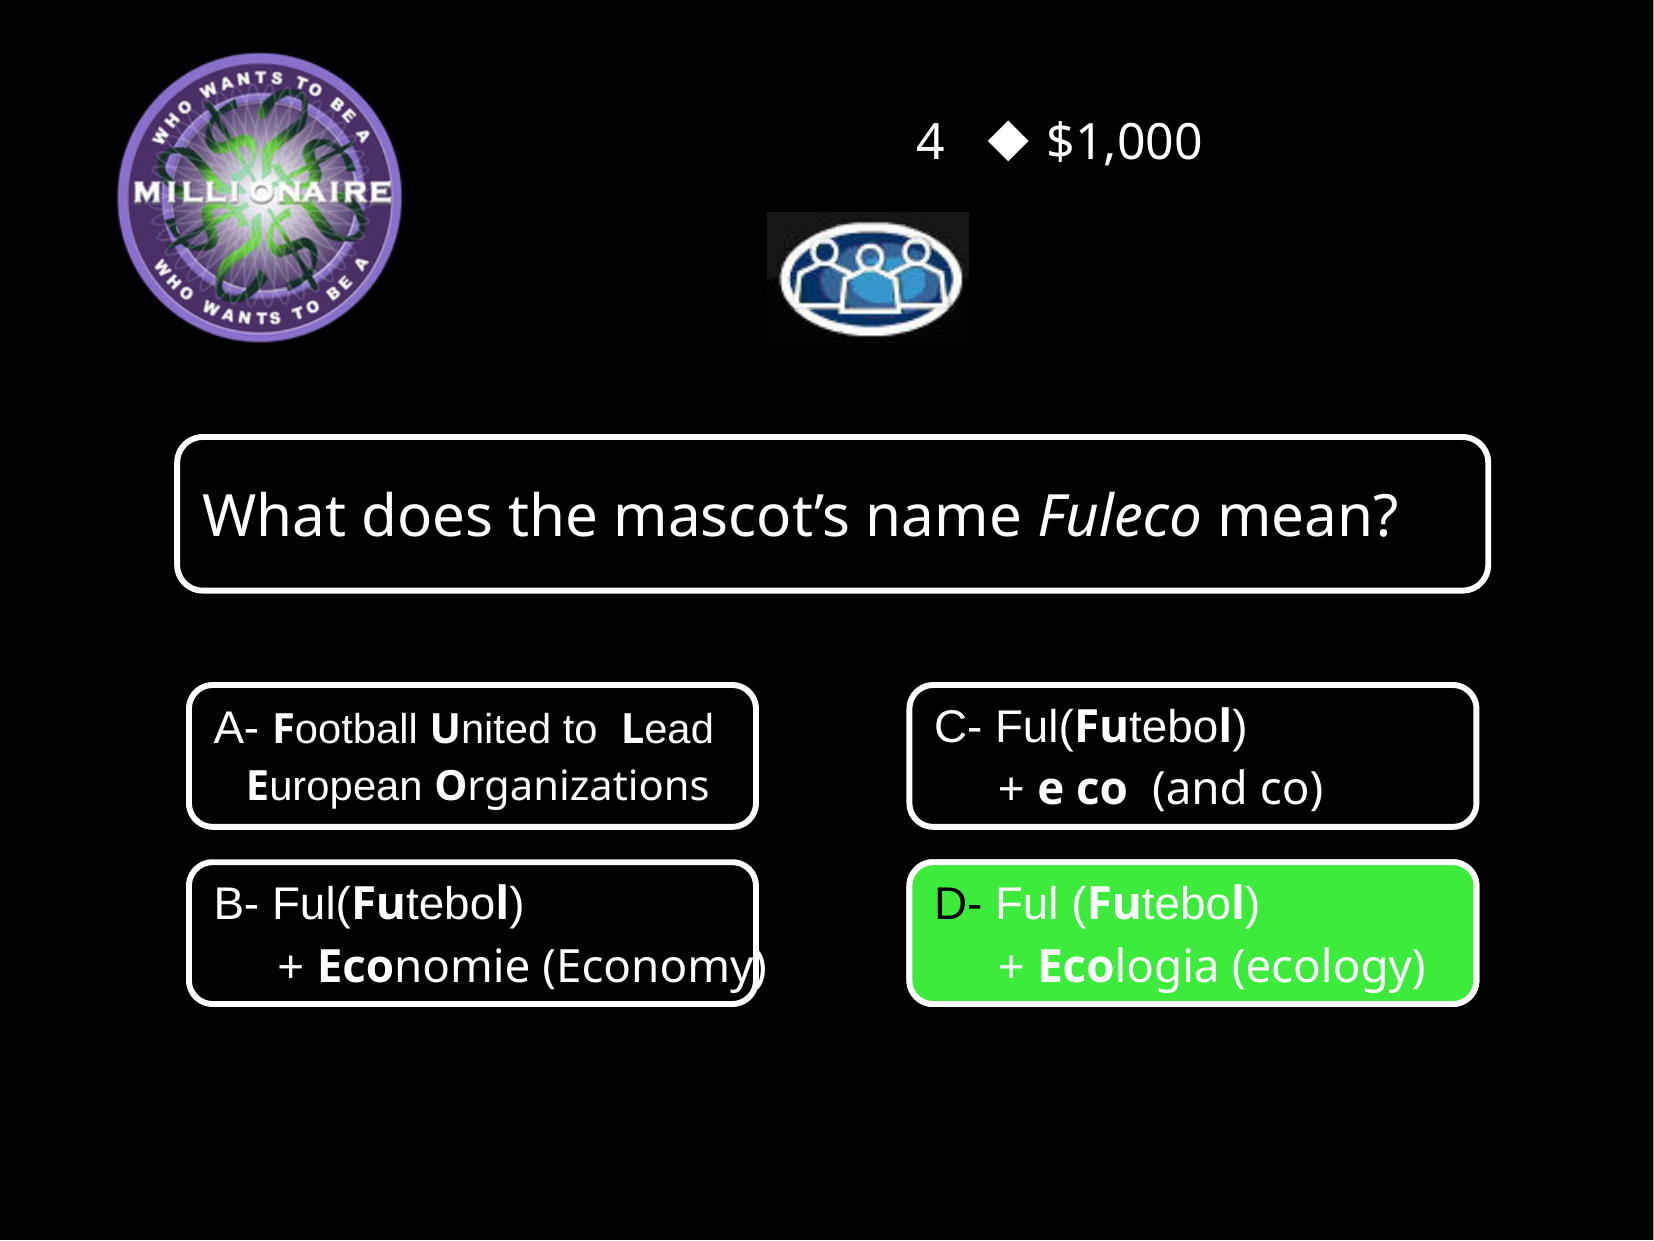

4  $1,000
What does the mascot’s name Fuleco mean?
A- Football United to Lead
 European Organizations
C- Ful(Futebol)
 + e co (and co)
B- Ful(Futebol)
 + Economie (Economy)
D- Ful (Futebol)
 + Ecologia (ecology)
D- Ful (Futebol)
 + Ecologia (ecology)